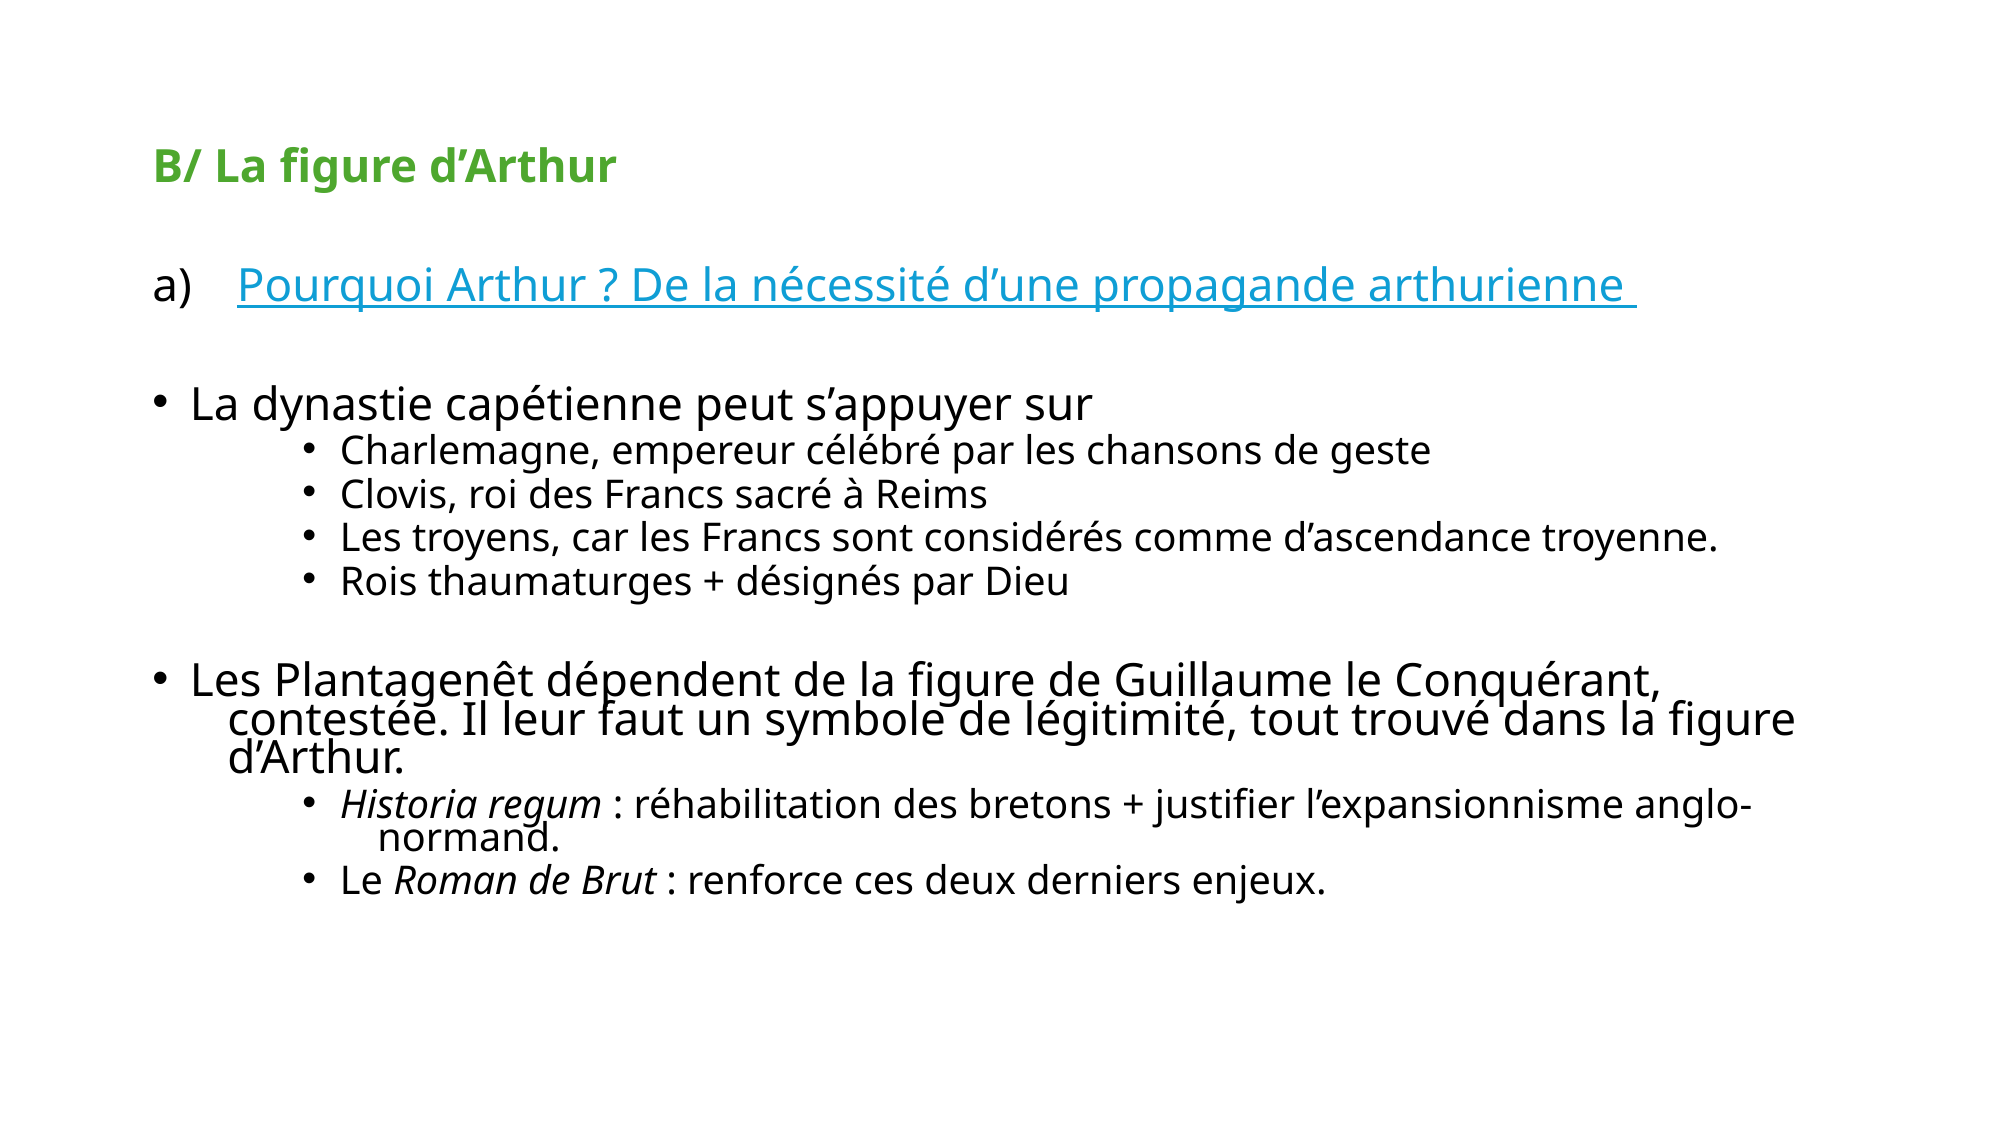

# B/ La figure d’Arthur
Pourquoi Arthur ? De la nécessité d’une propagande arthurienne
La dynastie capétienne peut s’appuyer sur
Charlemagne, empereur célébré par les chansons de geste
Clovis, roi des Francs sacré à Reims
Les troyens, car les Francs sont considérés comme d’ascendance troyenne.
Rois thaumaturges + désignés par Dieu
Les Plantagenêt dépendent de la figure de Guillaume le Conquérant, contestée. Il leur faut un symbole de légitimité, tout trouvé dans la figure d’Arthur.
Historia regum : réhabilitation des bretons + justifier l’expansionnisme anglo-normand.
Le Roman de Brut : renforce ces deux derniers enjeux.